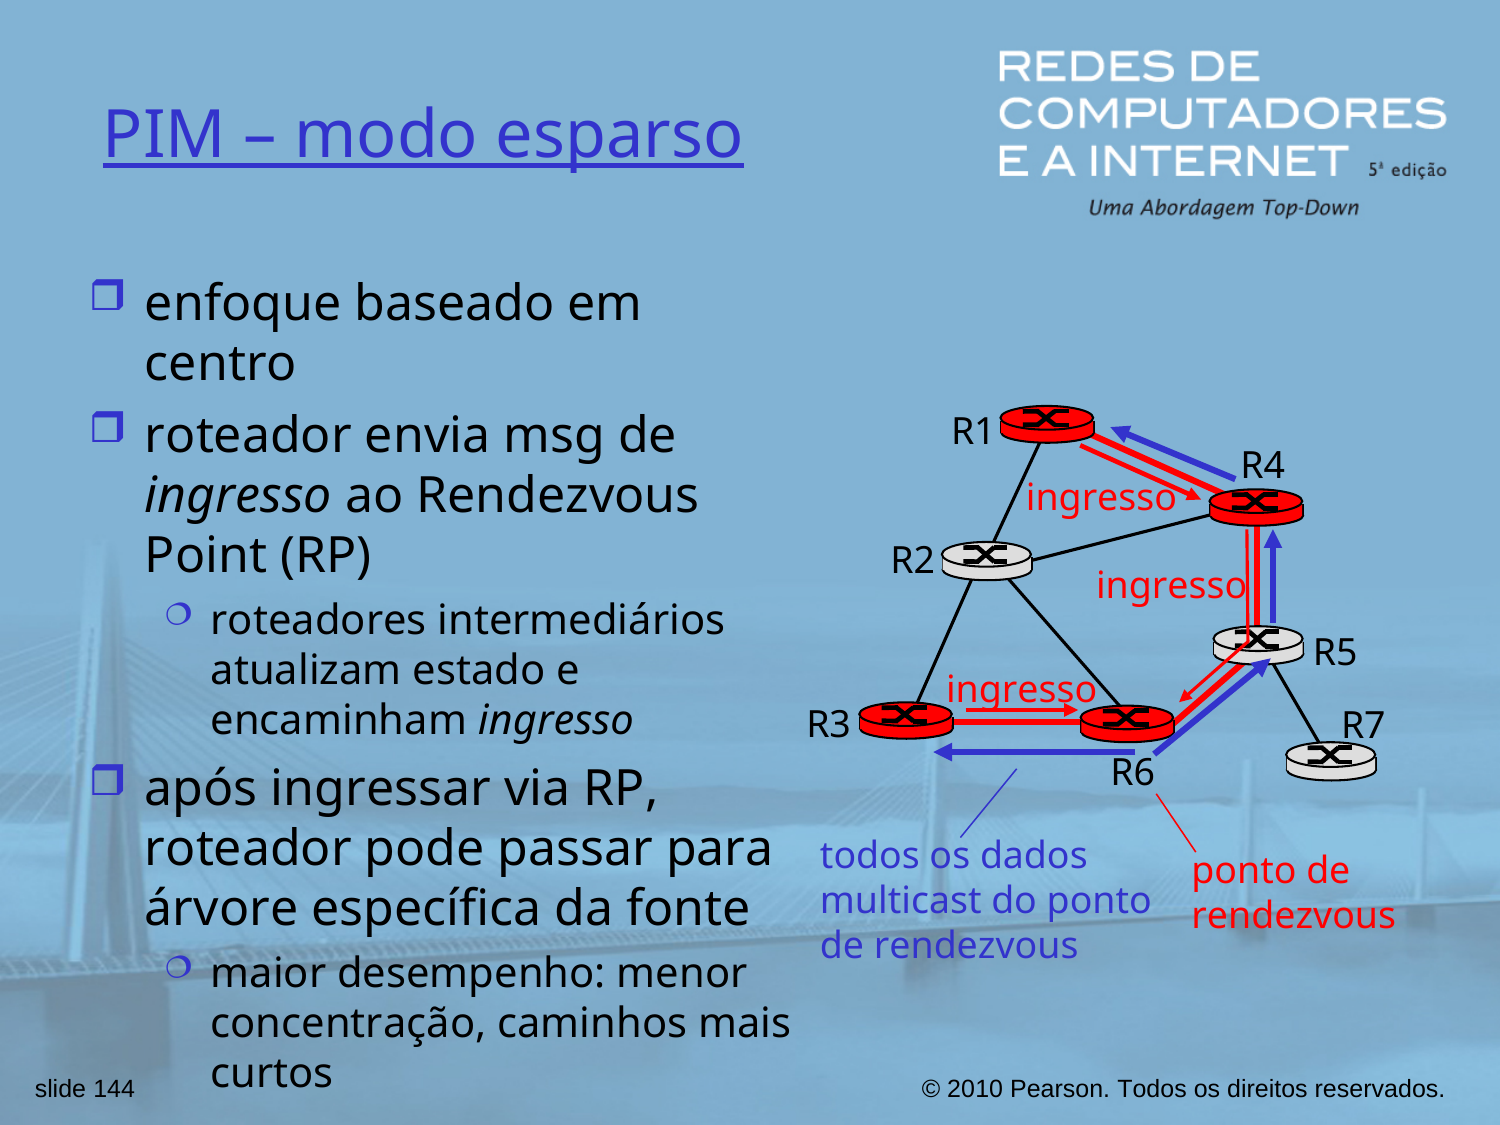

# PIM – modo esparso
enfoque baseado em centro
roteador envia msg de ingresso ao Rendezvous Point (RP)
roteadores intermediários atualizam estado e encaminham ingresso
após ingressar via RP, roteador pode passar para árvore específica da fonte
maior desempenho: menor concentração, caminhos mais curtos
R1
R4
ingresso
R2
ingresso
R5
ingresso
R3
R7
R6
todos os dados
multicast do ponto
de rendezvous
ponto de
rendezvous